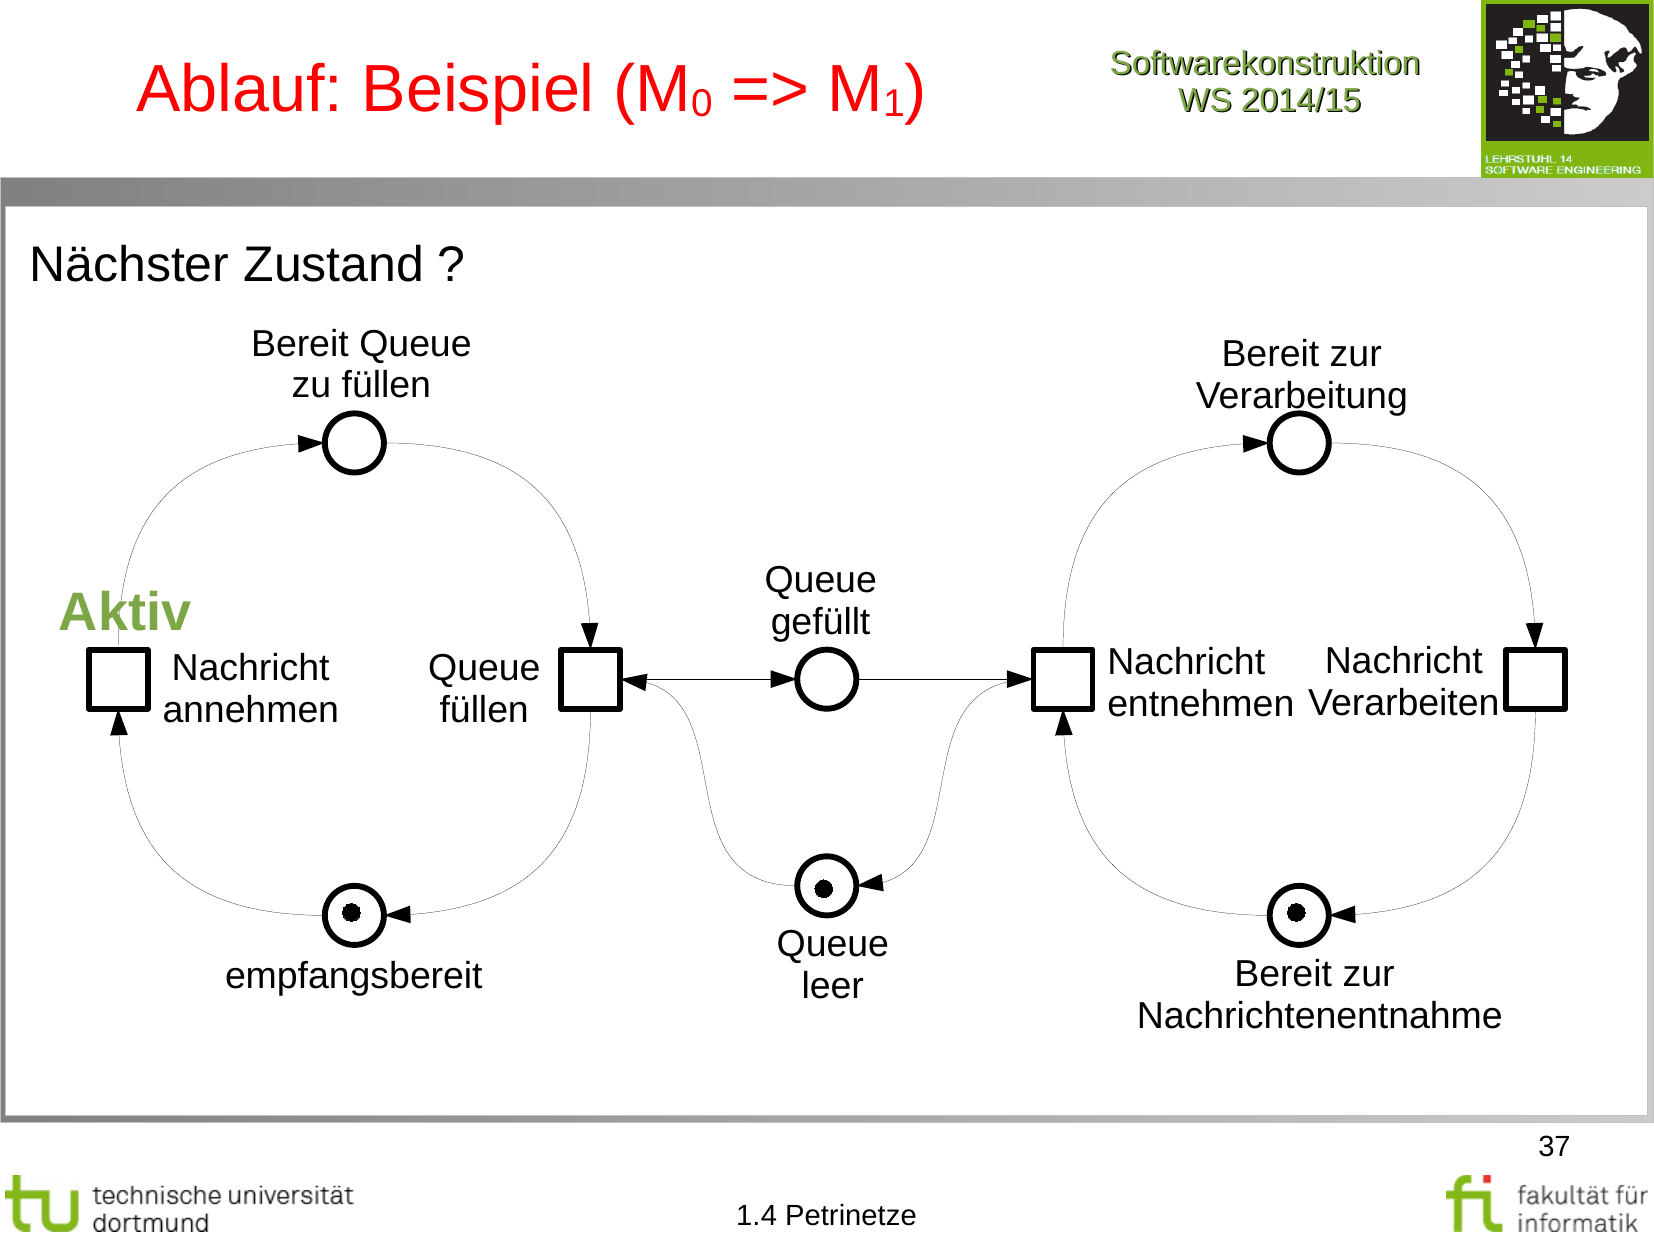

Ablauf: Beispiel (M0 => M1)
# Nächster Zustand ?
Bereit Queue
zu füllen
Bereit zur
Verarbeitung
Queue
gefüllt
Aktiv
Nachricht
Verarbeiten
Nachricht
entnehmen
Nachricht
annehmen
Queue
füllen
Queue
leer
Bereit zur
Nachrichtenentnahme
empfangsbereit
37
1.4 Petrinetze